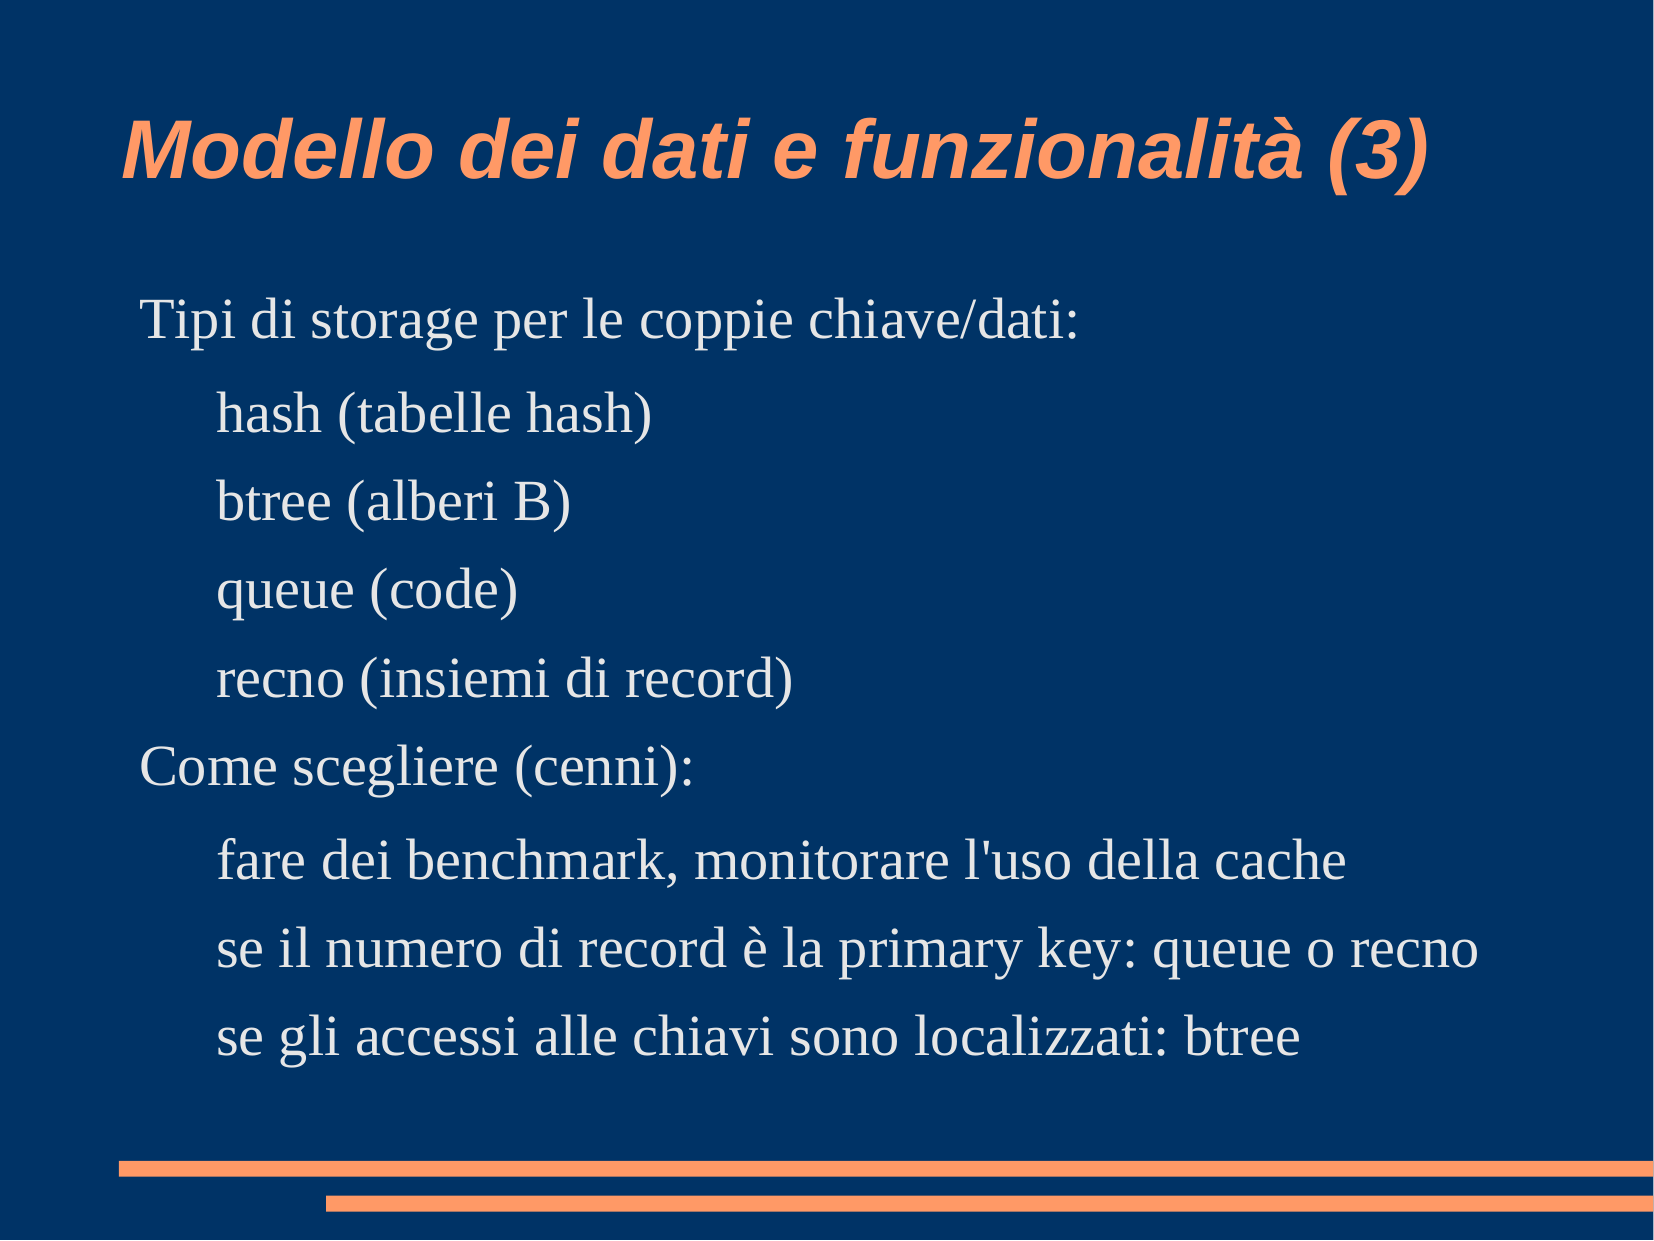

# Modello dei dati e funzionalità (3)
Tipi di storage per le coppie chiave/dati:
hash (tabelle hash)
btree (alberi B)
queue (code)
recno (insiemi di record)
Come scegliere (cenni):
fare dei benchmark, monitorare l'uso della cache
se il numero di record è la primary key: queue o recno
se gli accessi alle chiavi sono localizzati: btree